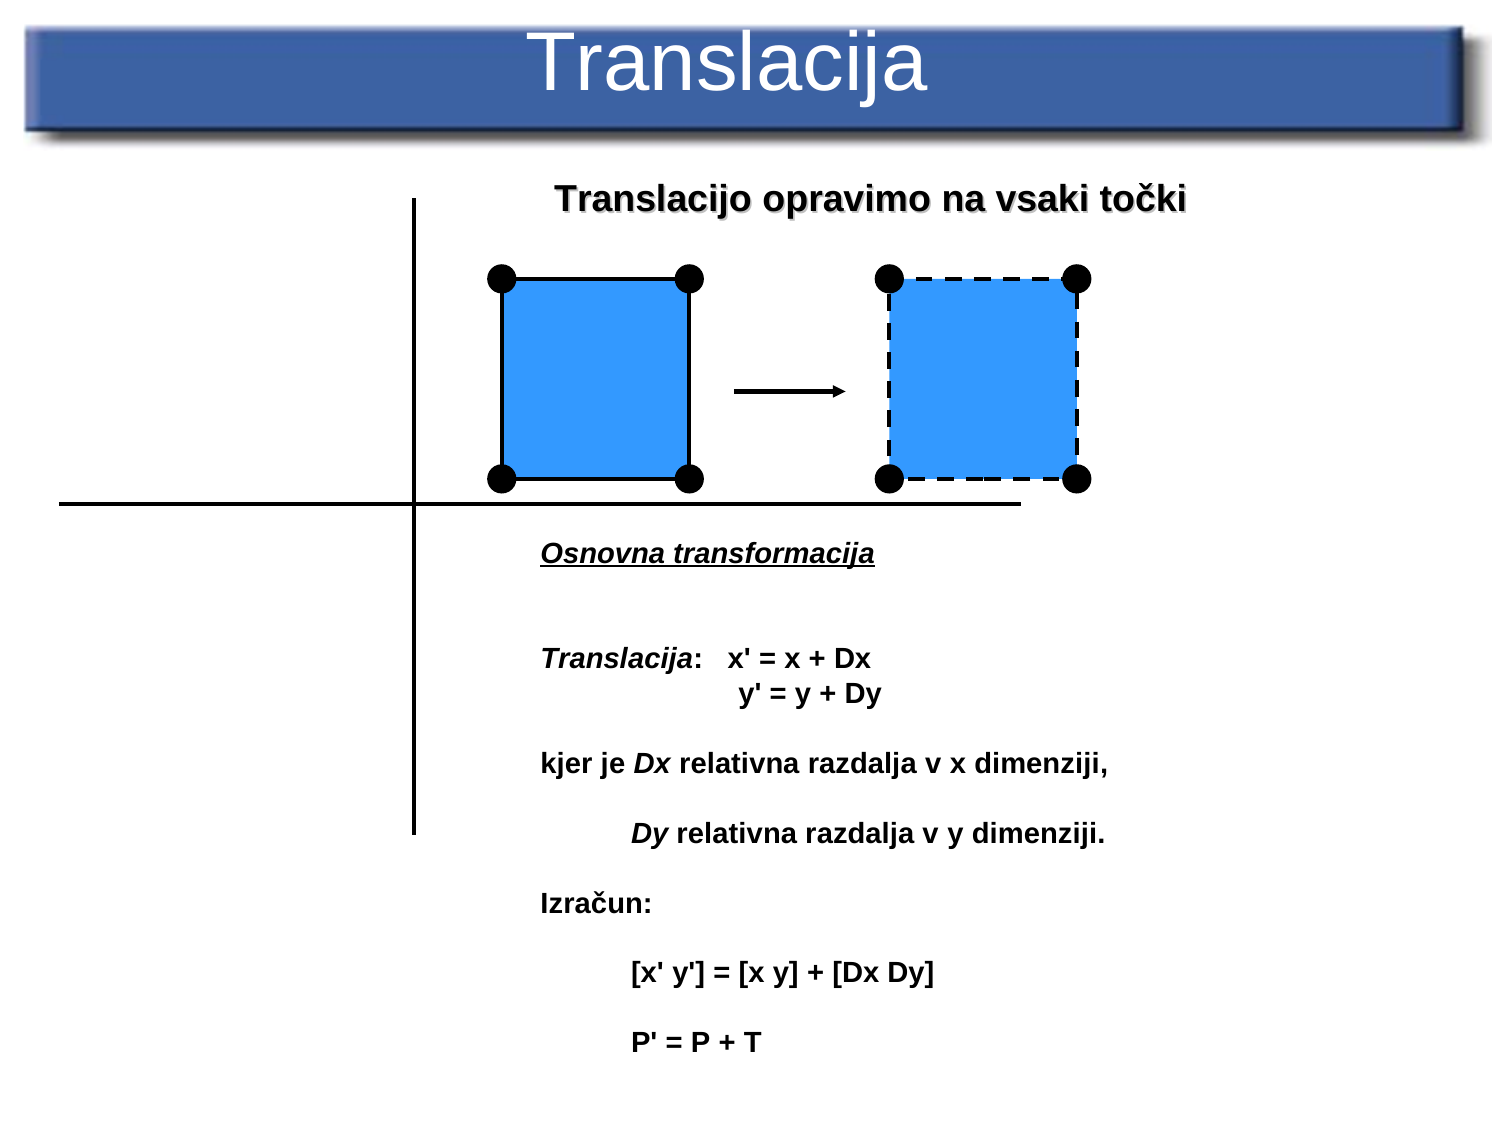

Translacija
Translacijo opravimo na vsaki točki
Osnovna transformacija
Translacija: x' = x + Dx
 y' = y + Dy
kjer je Dx relativna razdalja v x dimenziji,
 Dy relativna razdalja v y dimenziji.
Izračun:
 [x' y'] = [x y] + [Dx Dy]
 P' = P + T